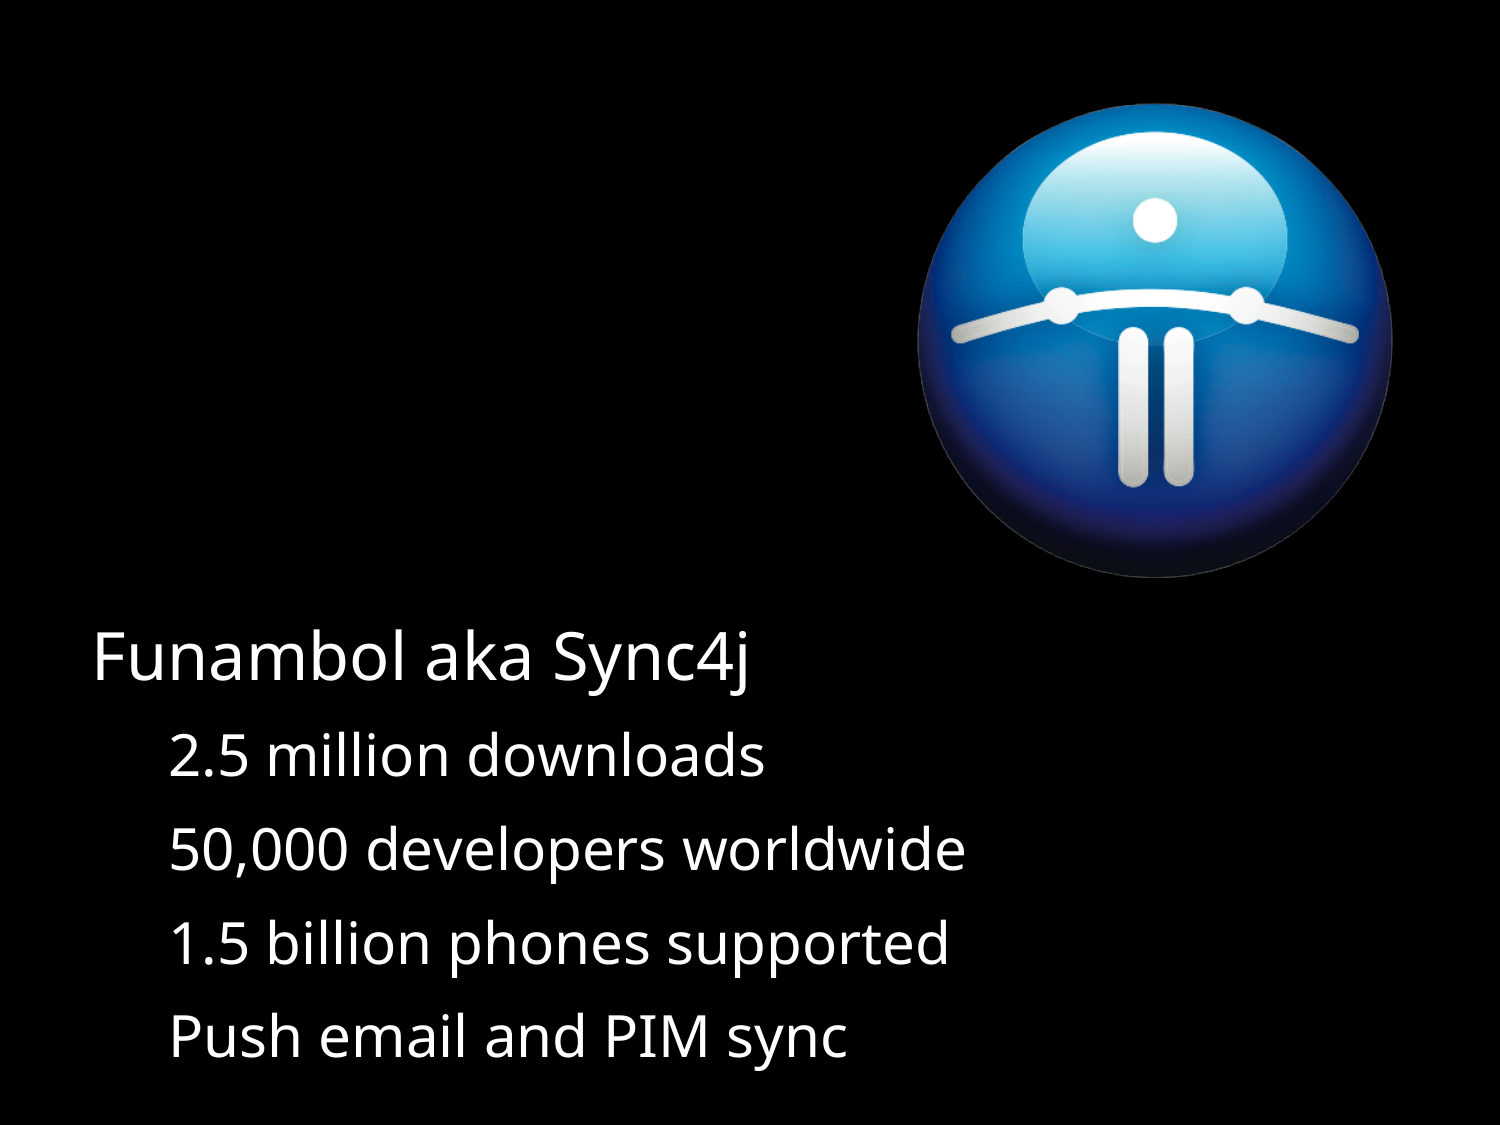

# Funambol aka Sync4j
2.5 million downloads
50,000 developers worldwide
1.5 billion phones supported
Push email and PIM sync